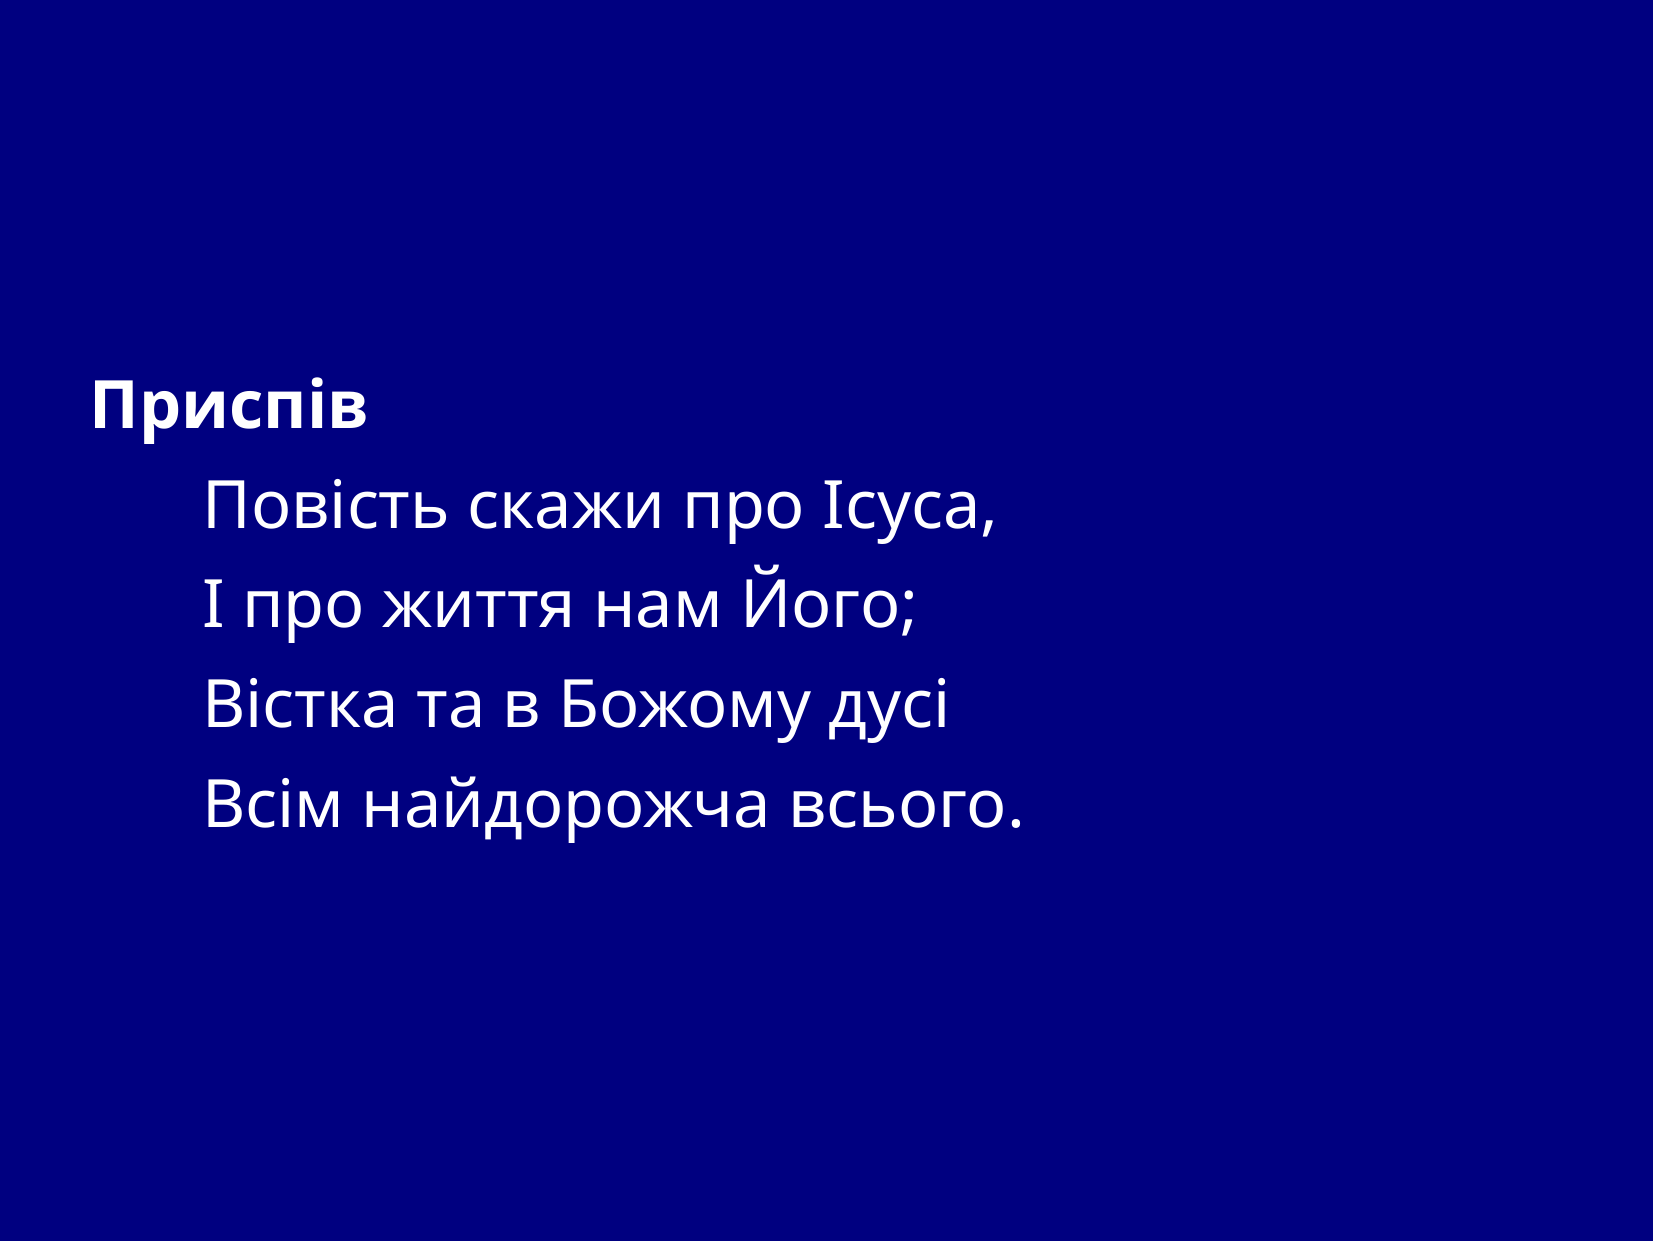

Приспів
	Повість скажи про Ісуса,
	І про життя нам Його;
	Вістка та в Божому дусі
	Всім найдорожча всього.